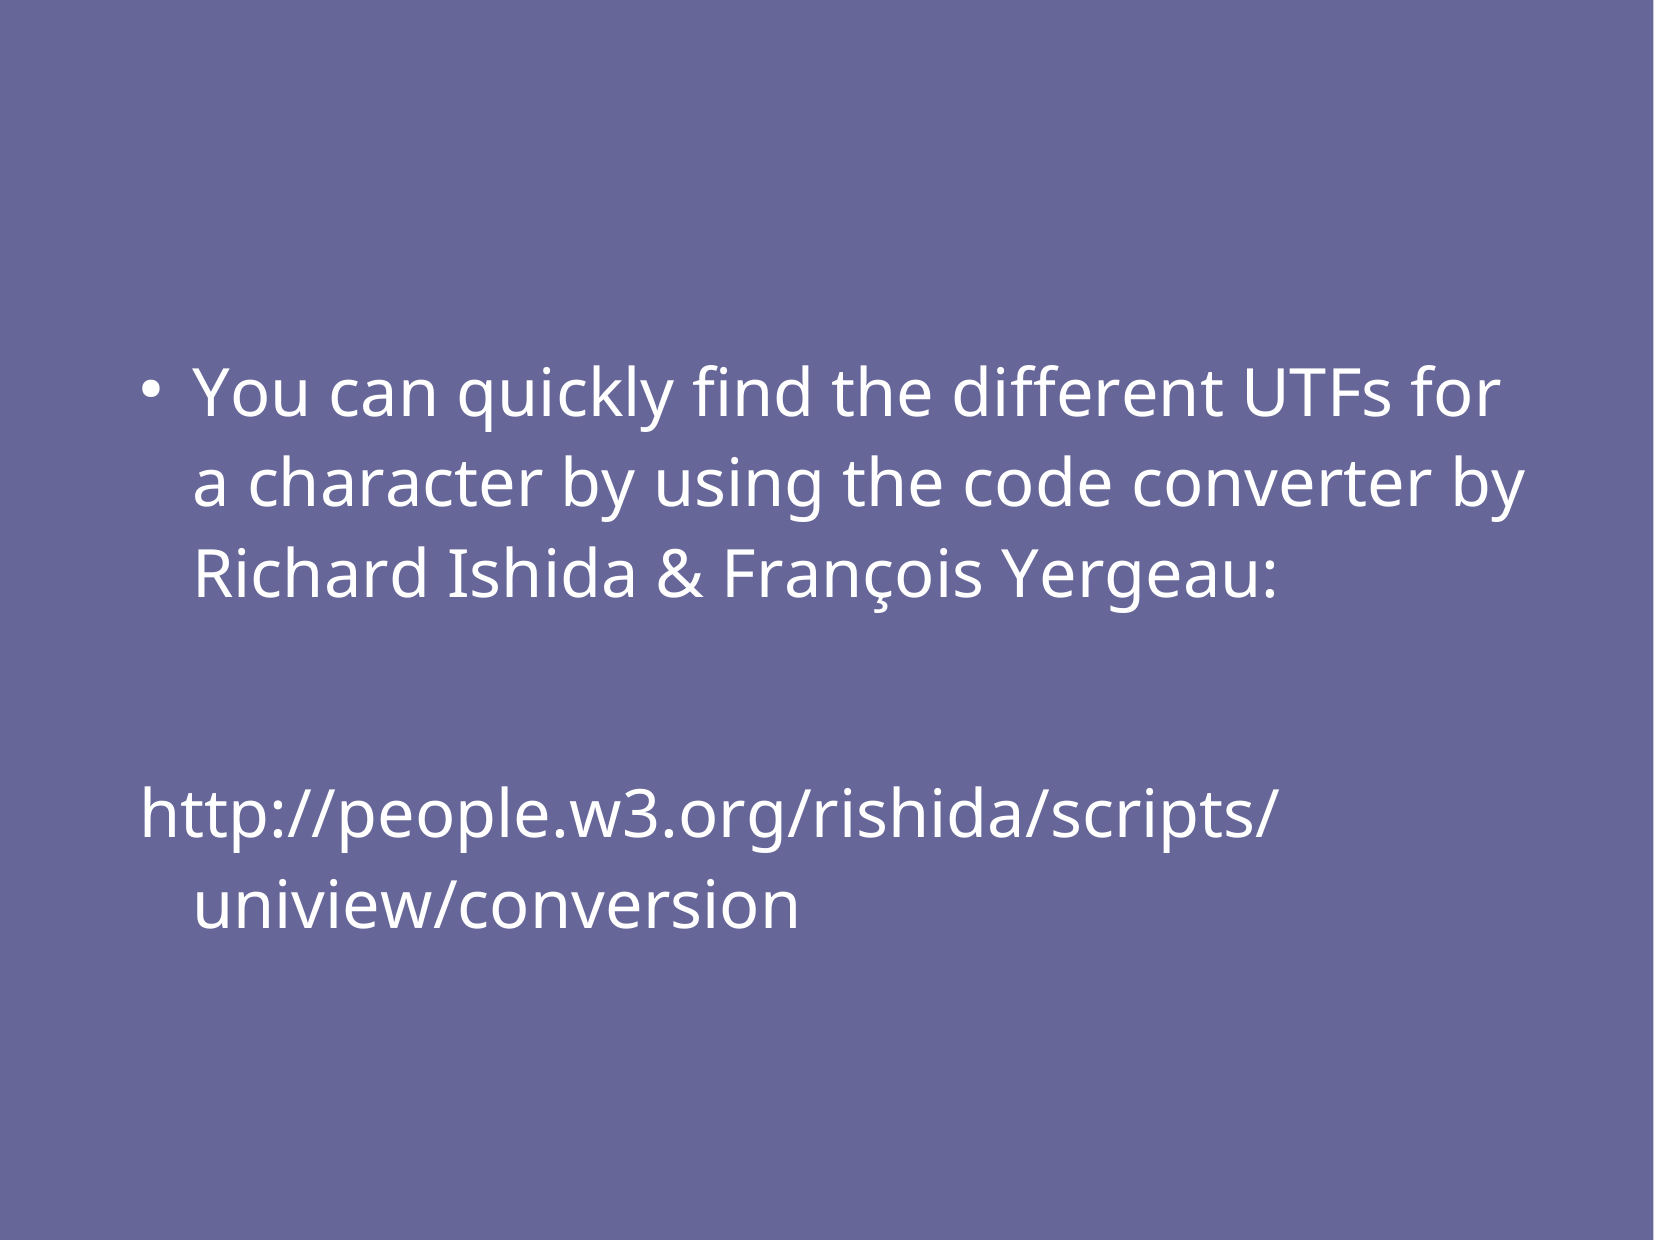

# You can quickly find the different UTFs for a character by using the code converter by Richard Ishida & François Yergeau:
http://people.w3.org/rishida/scripts/uniview/conversion